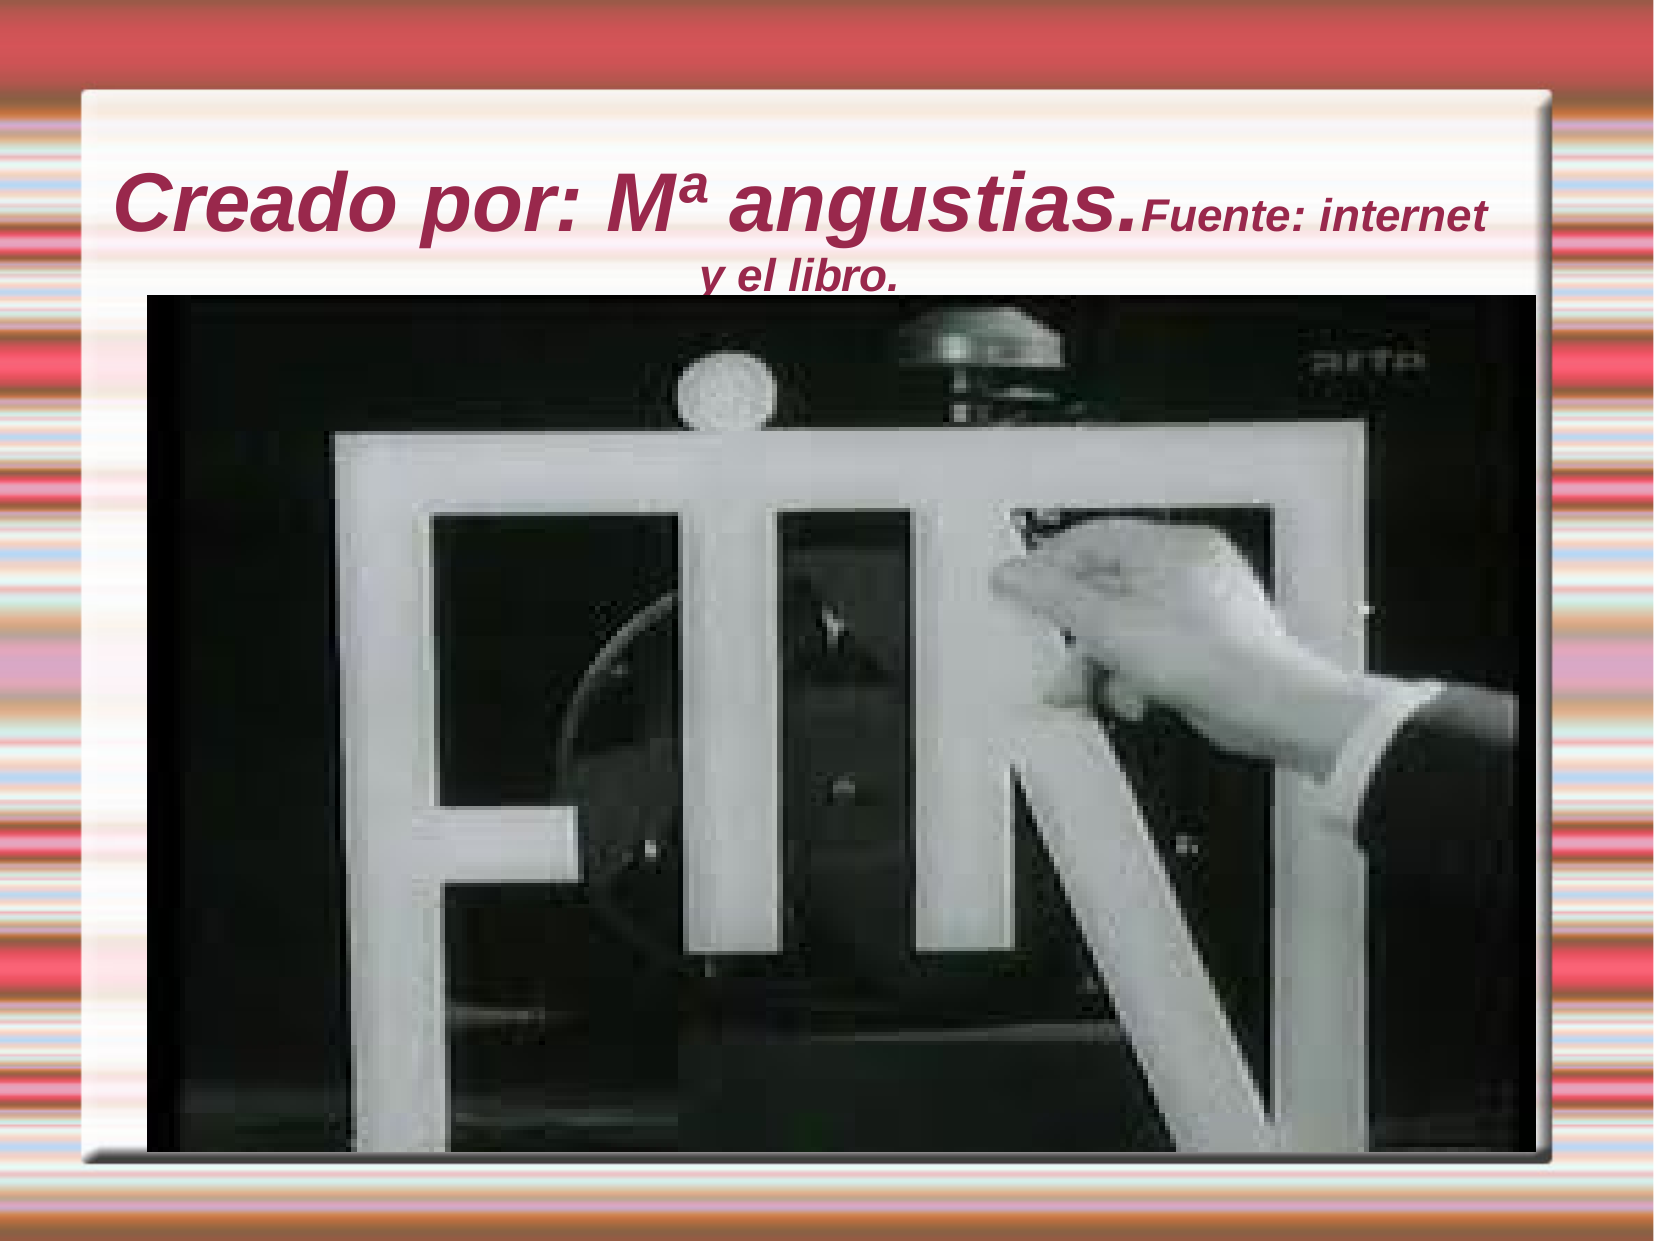

# Creado por: Mª angustias.Fuente: internet y el libro.